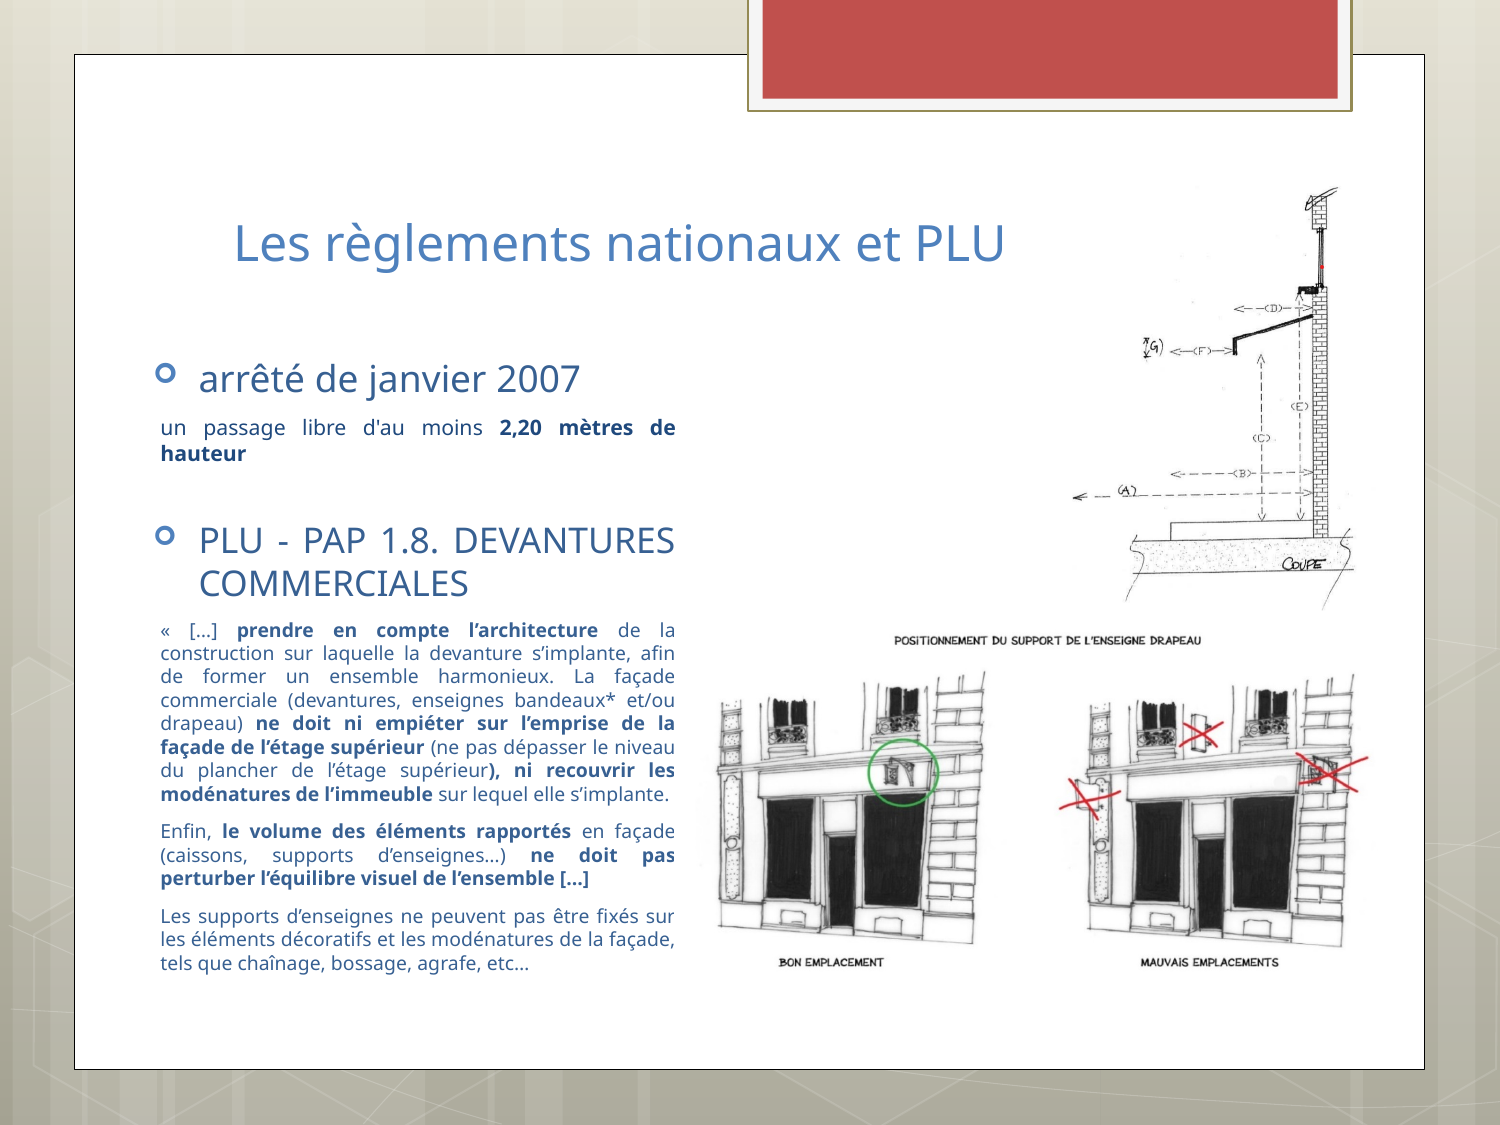

# Les règlements nationaux et PLU
arrêté de janvier 2007
un passage libre d'au moins 2,20 mètres de hauteur
PLU - PAP 1.8. DEVANTURES COMMERCIALES
« […] prendre en compte l’architecture de la construction sur laquelle la devanture s’implante, afin de former un ensemble harmonieux. La façade commerciale (devantures, enseignes bandeaux* et/ou drapeau) ne doit ni empiéter sur l’emprise de la façade de l’étage supérieur (ne pas dépasser le niveau du plancher de l’étage supérieur), ni recouvrir les modénatures de l’immeuble sur lequel elle s’implante.
Enfin, le volume des éléments rapportés en façade (caissons, supports d’enseignes…) ne doit pas perturber l’équilibre visuel de l’ensemble […]
Les supports d’enseignes ne peuvent pas être fixés sur les éléments décoratifs et les modénatures de la façade, tels que chaînage, bossage, agrafe, etc…